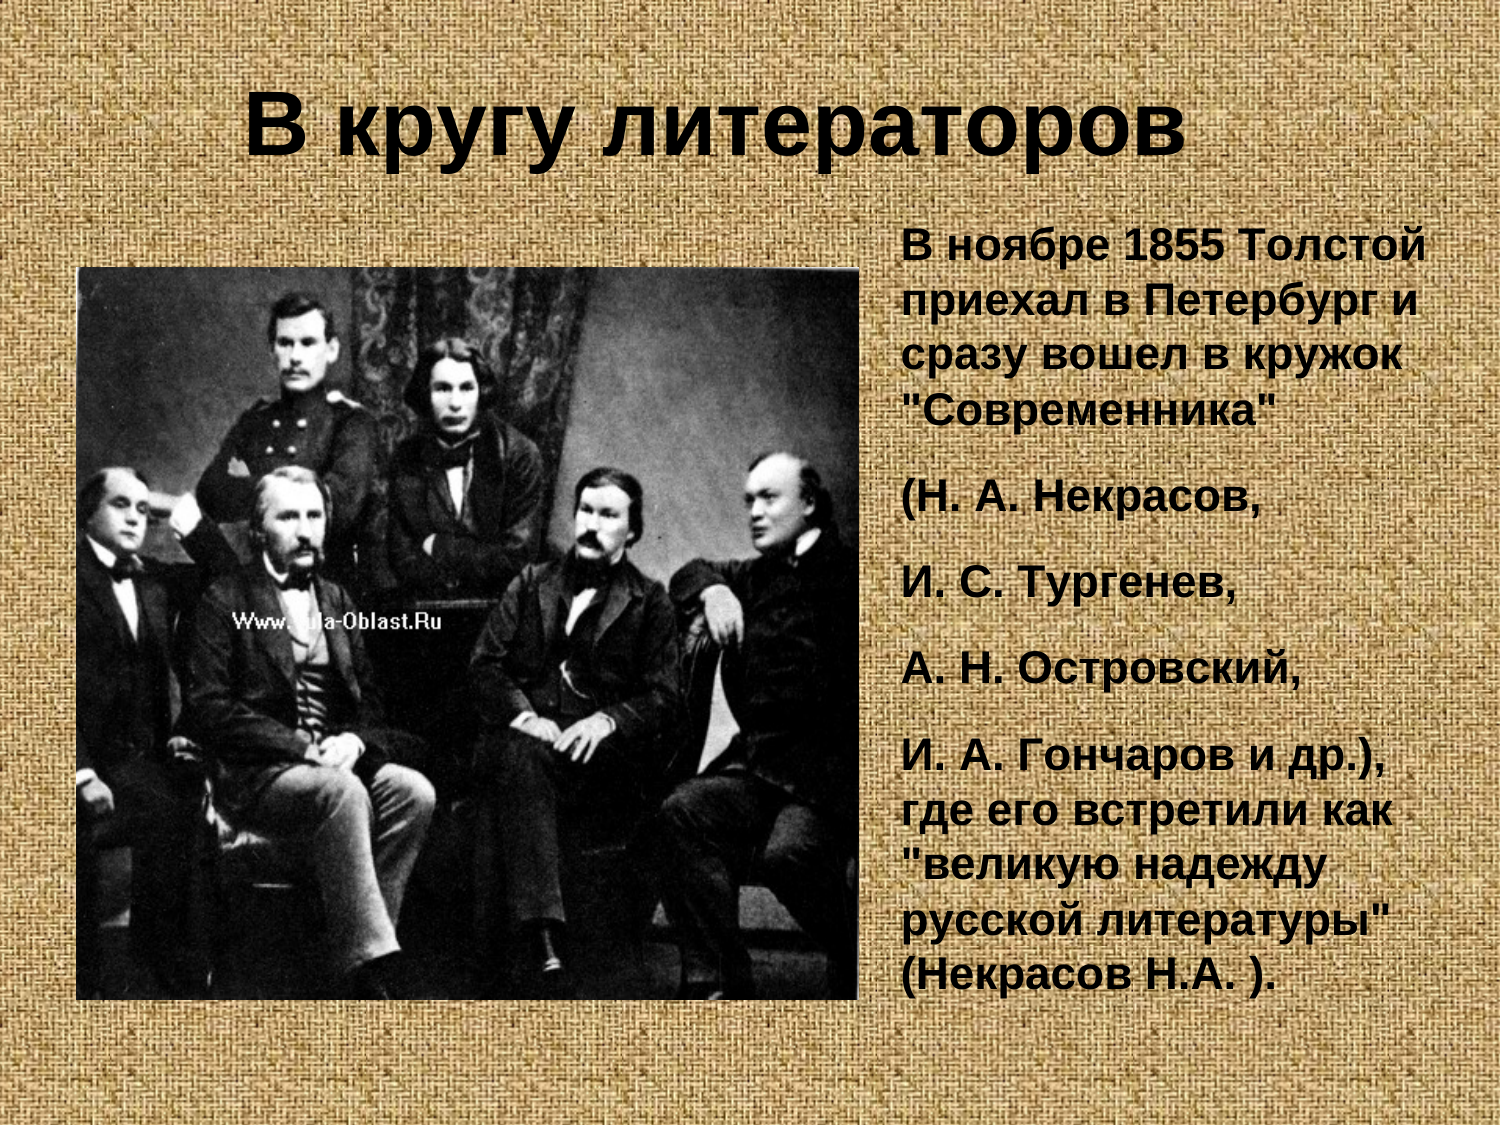

# В кругу литераторов
В ноябре 1855 Толстой приехал в Петербург и сразу вошел в кружок "Современника"
(Н. А. Некрасов,
И. С. Тургенев,
А. Н. Островский,
И. А. Гончаров и др.), где его встретили как "великую надежду русской литературы" (Некрасов Н.А. ).